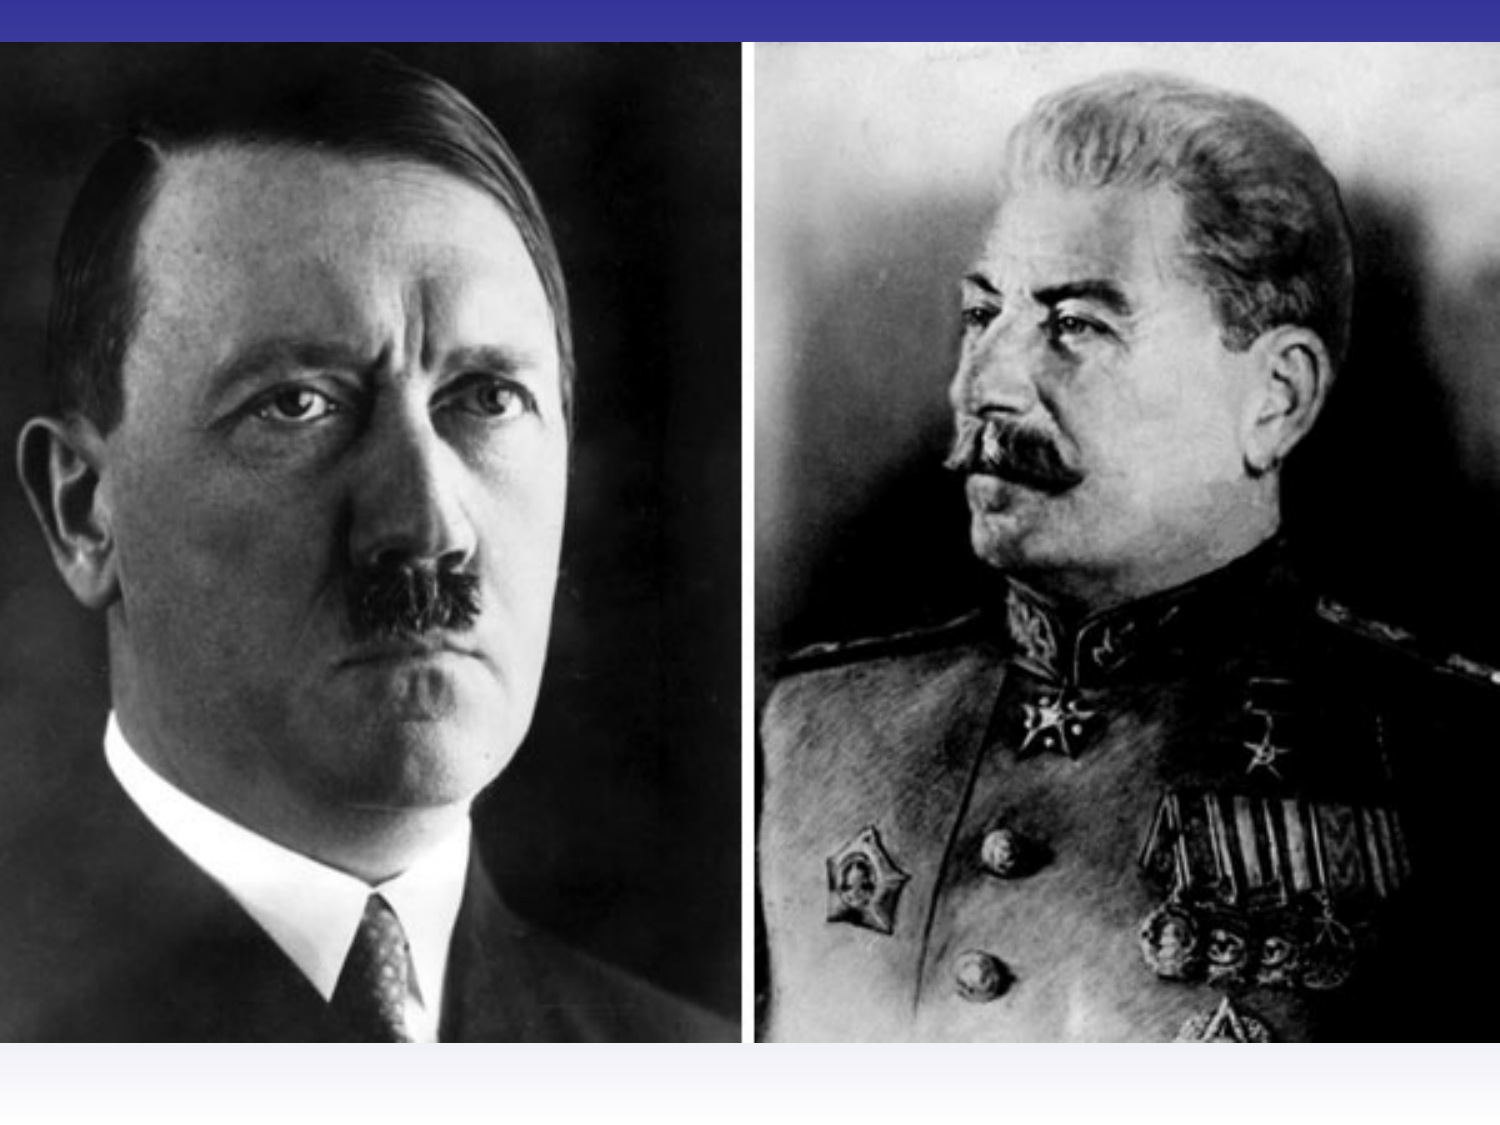

Pakt o nenapadanju
# Pred začetkom 2. Svetovne vojne je bilo v Nemčiji veliko govora o sovraštvu do komunizma in obratno v Sovjetski zvezi o sovraštvu do nacional-socializma oz. fašizmu. To je bilo veliko politično orodje in tudi uporabljeno v propagandne namene. Vendar se je vse to spremenilo 23. Avgusta 1939, ko je prišlo do pakta med Hitlerjem in Stalinom. Vsa sovraštva do nasprotnih sistemov in politike so se morala končati in tudi špijoniranje v državah zaradi morebitnih sporov.